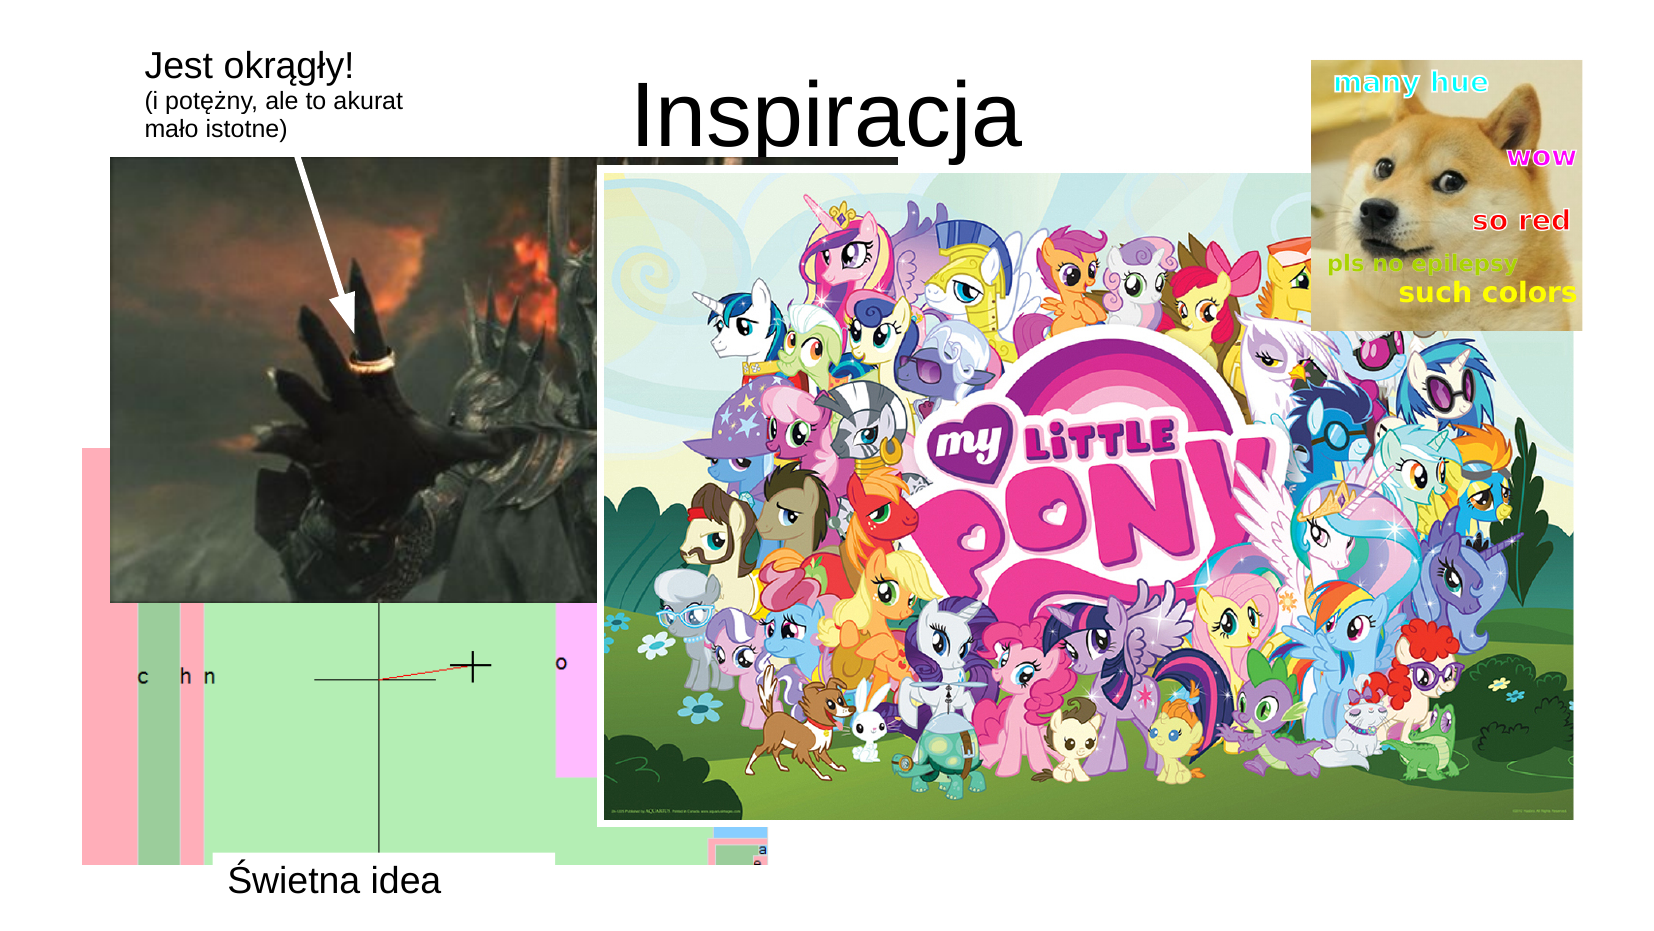

# Inspiracja
Jest okrągły!
(i potężny, ale to akurat mało istotne)
Świetna idea